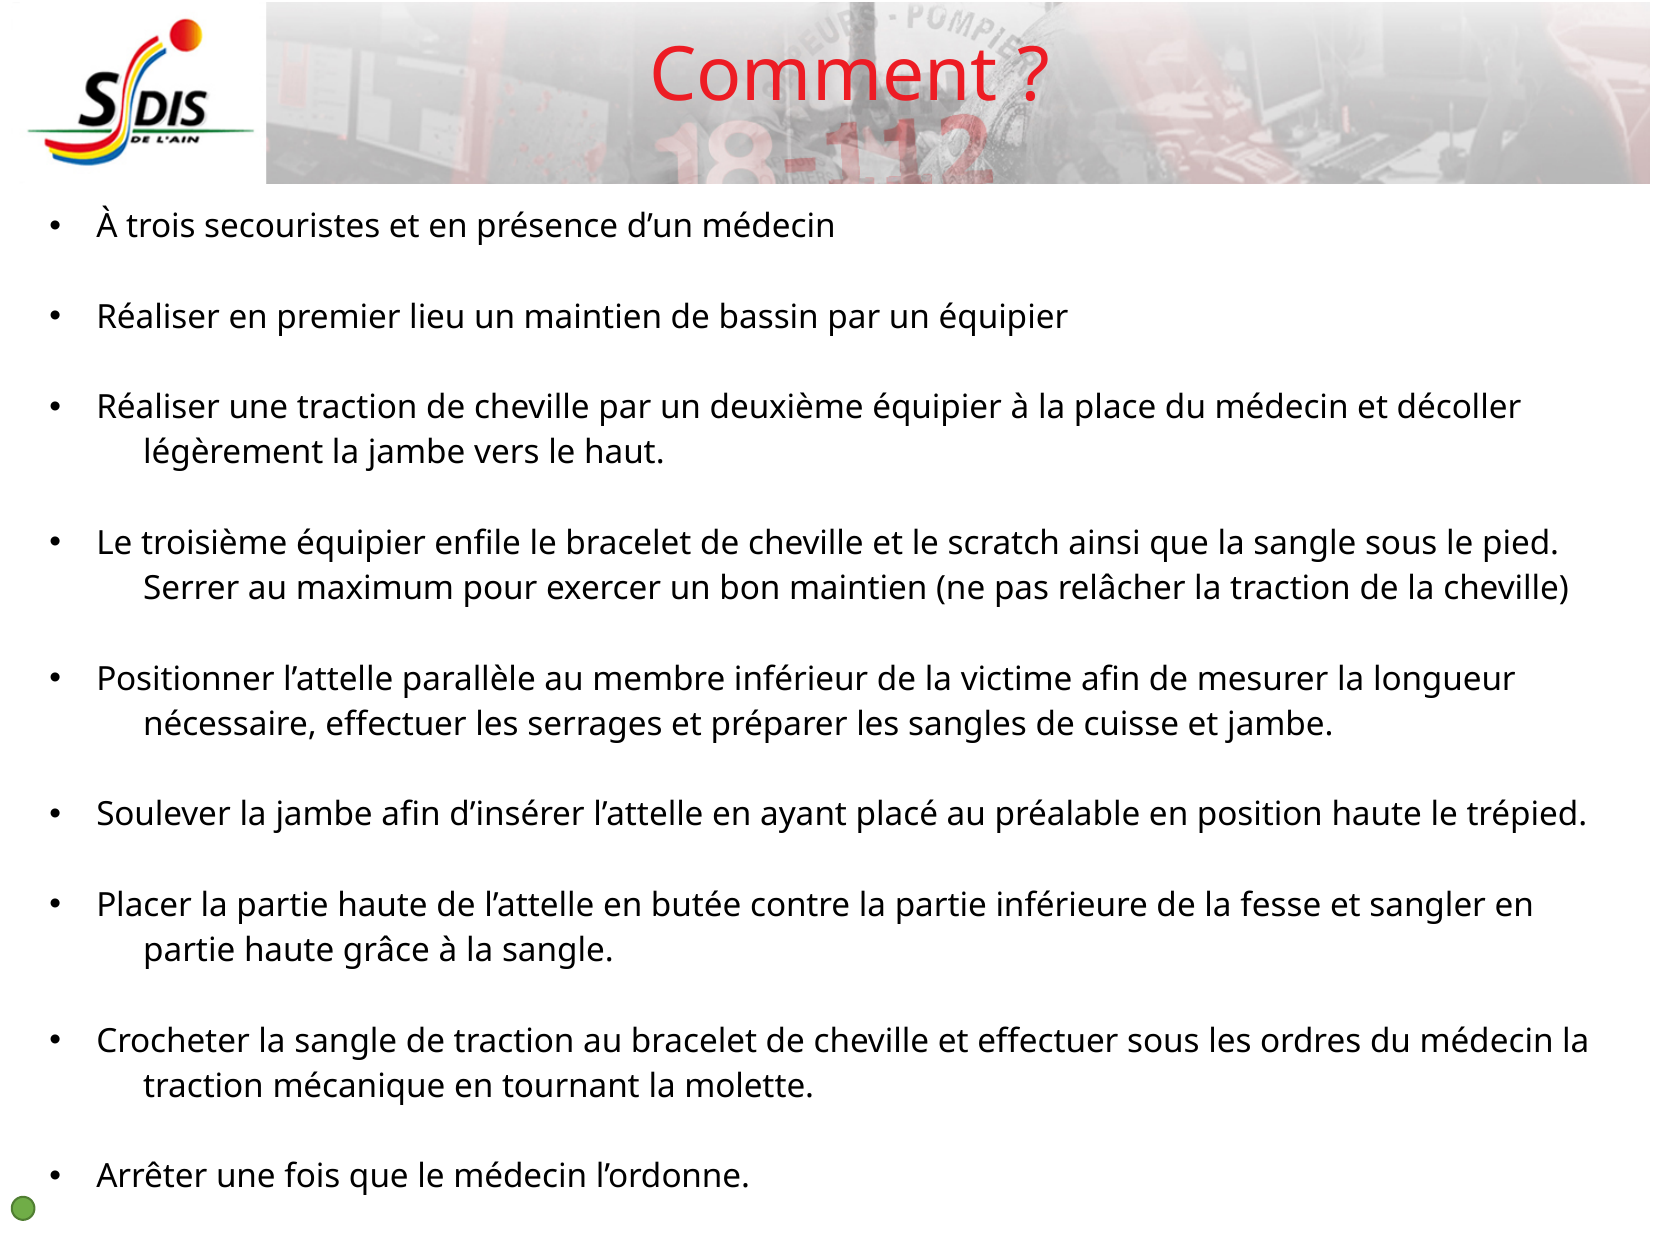

# Comment ?
À trois secouristes et en présence d’un médecin
Réaliser en premier lieu un maintien de bassin par un équipier
Réaliser une traction de cheville par un deuxième équipier à la place du médecin et décoller légèrement la jambe vers le haut.
Le troisième équipier enfile le bracelet de cheville et le scratch ainsi que la sangle sous le pied. Serrer au maximum pour exercer un bon maintien (ne pas relâcher la traction de la cheville)
Positionner l’attelle parallèle au membre inférieur de la victime afin de mesurer la longueur nécessaire, effectuer les serrages et préparer les sangles de cuisse et jambe.
Soulever la jambe afin d’insérer l’attelle en ayant placé au préalable en position haute le trépied.
Placer la partie haute de l’attelle en butée contre la partie inférieure de la fesse et sangler en partie haute grâce à la sangle.
Crocheter la sangle de traction au bracelet de cheville et effectuer sous les ordres du médecin la traction mécanique en tournant la molette.
Arrêter une fois que le médecin l’ordonne.
Fixer enfin les scratchs de part et d’autre du foyer de fracture.